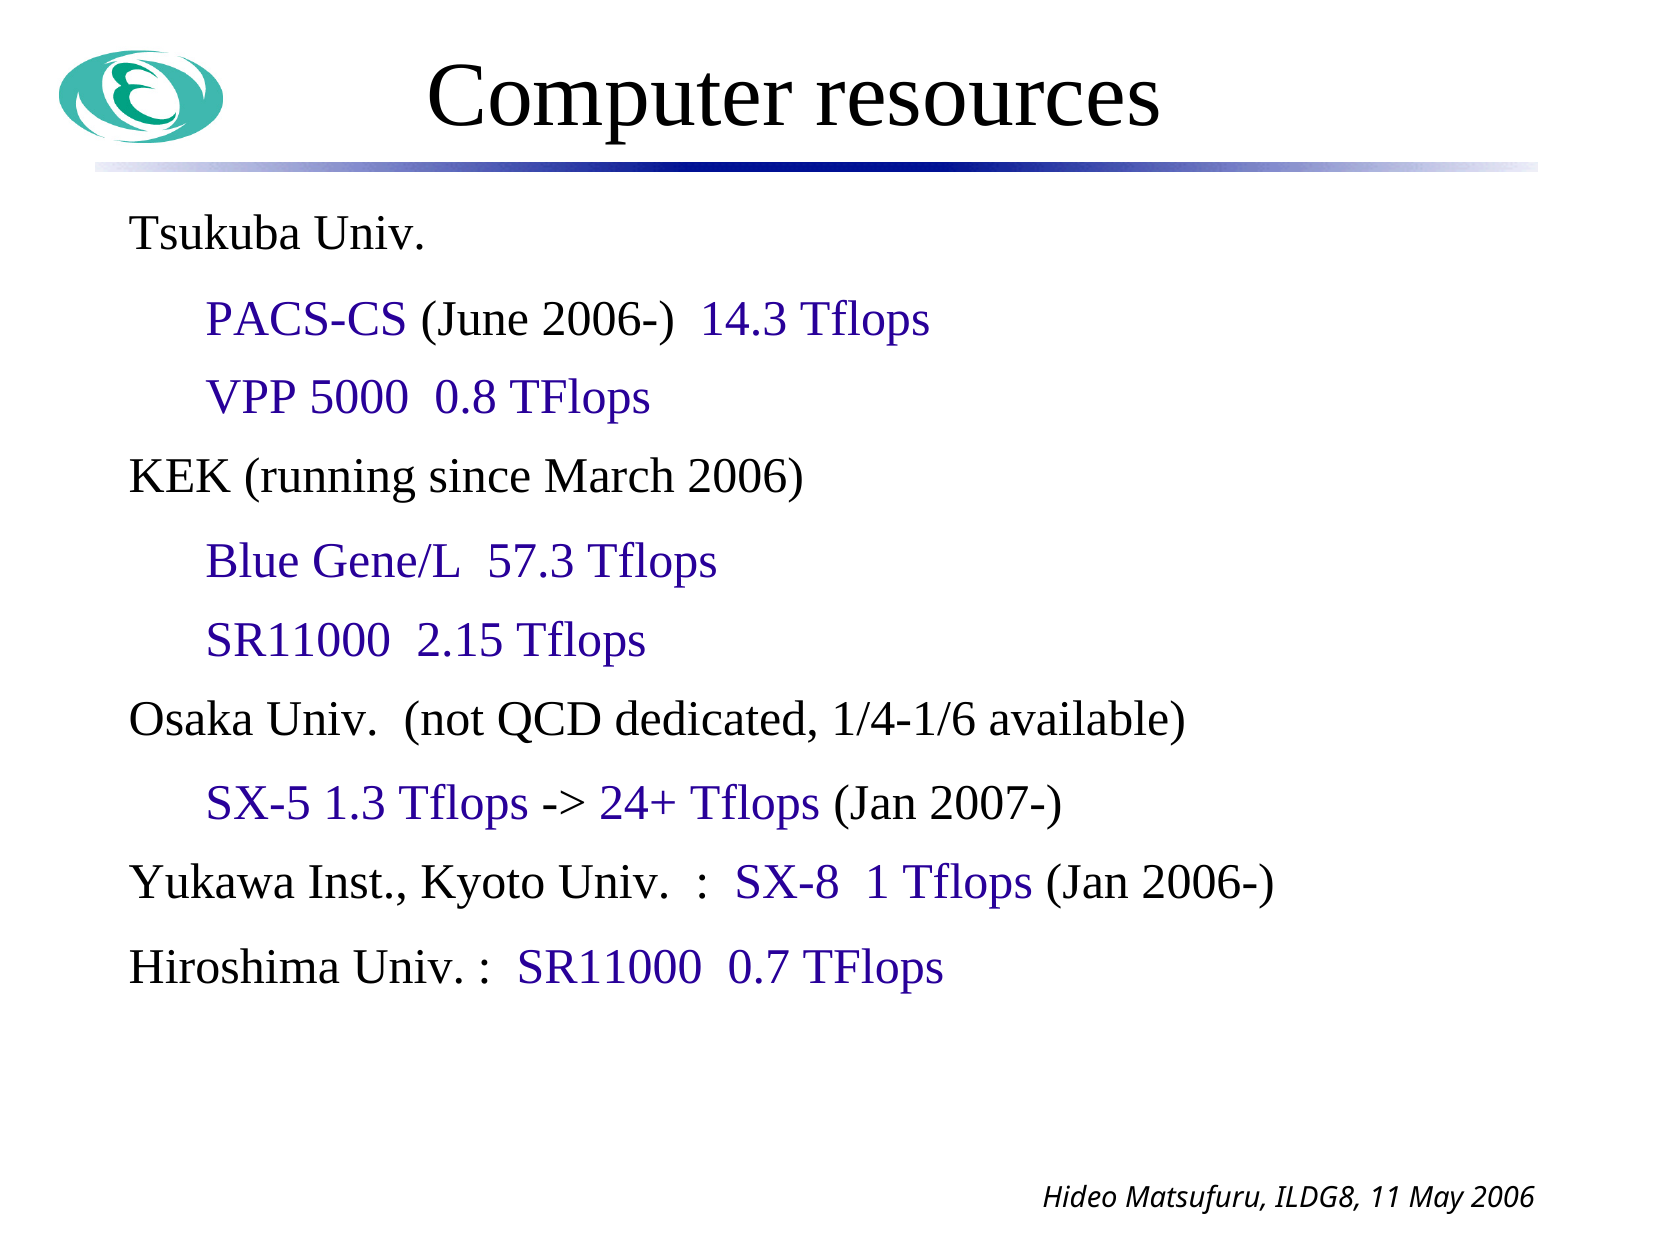

# Computer resources
Tsukuba Univ.
PACS-CS (June 2006-) 14.3 Tflops
VPP 5000 0.8 TFlops
KEK (running since March 2006)
Blue Gene/L 57.3 Tflops
SR11000 2.15 Tflops
Osaka Univ. (not QCD dedicated, 1/4-1/6 available)
SX-5 1.3 Tflops -> 24+ Tflops (Jan 2007-)
Yukawa Inst., Kyoto Univ. : SX-8 1 Tflops (Jan 2006-)
Hiroshima Univ. : SR11000 0.7 TFlops